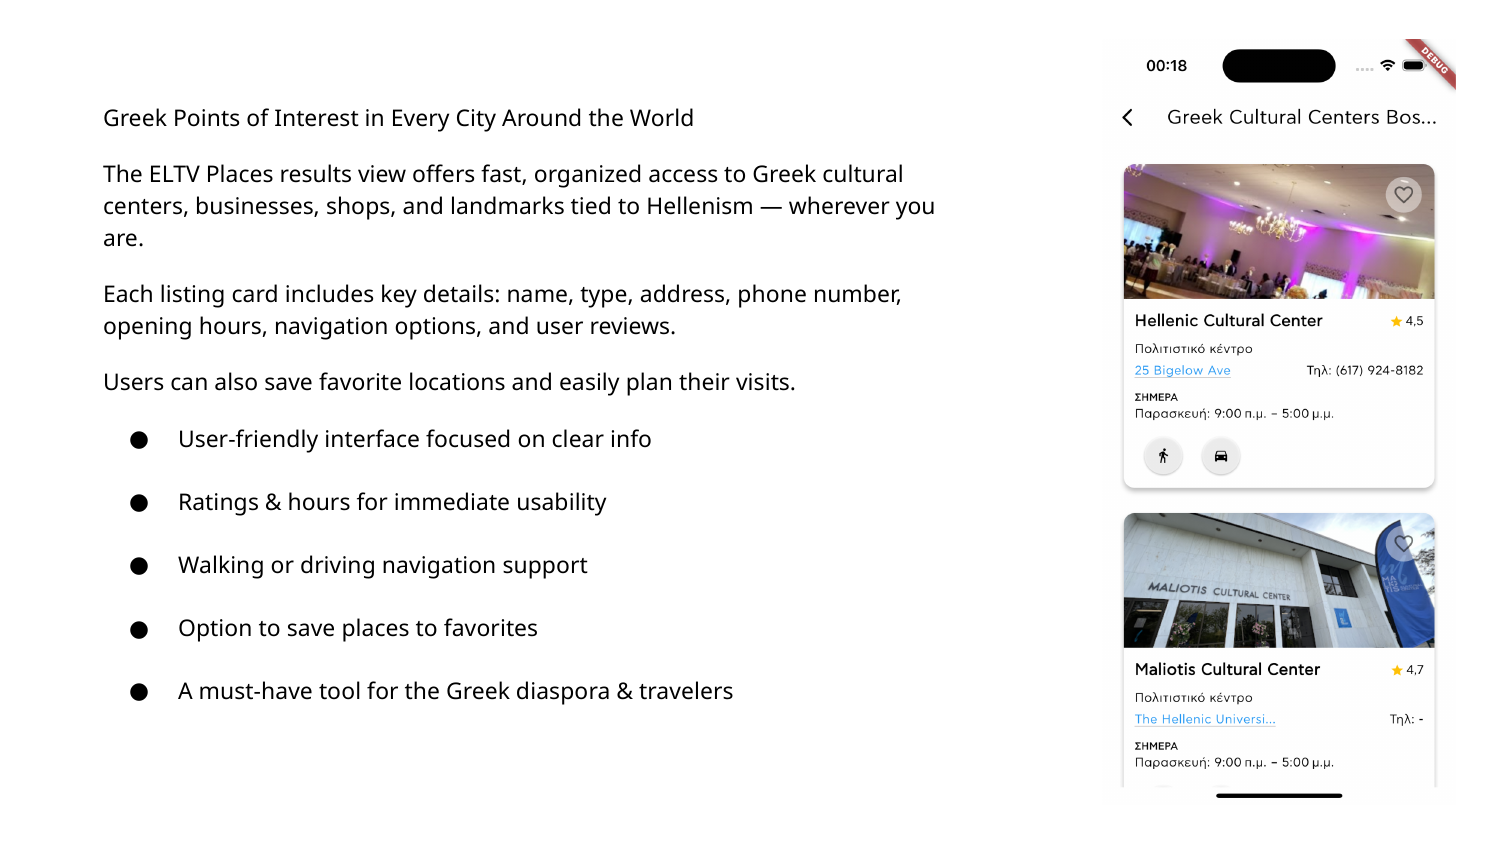

Greek Points of Interest in Every City Around the World
The ELTV Places results view offers fast, organized access to Greek cultural centers, businesses, shops, and landmarks tied to Hellenism — wherever you are.
Each listing card includes key details: name, type, address, phone number, opening hours, navigation options, and user reviews.
Users can also save favorite locations and easily plan their visits.
User-friendly interface focused on clear info
Ratings & hours for immediate usability
Walking or driving navigation support
Option to save places to favorites
A must-have tool for the Greek diaspora & travelers